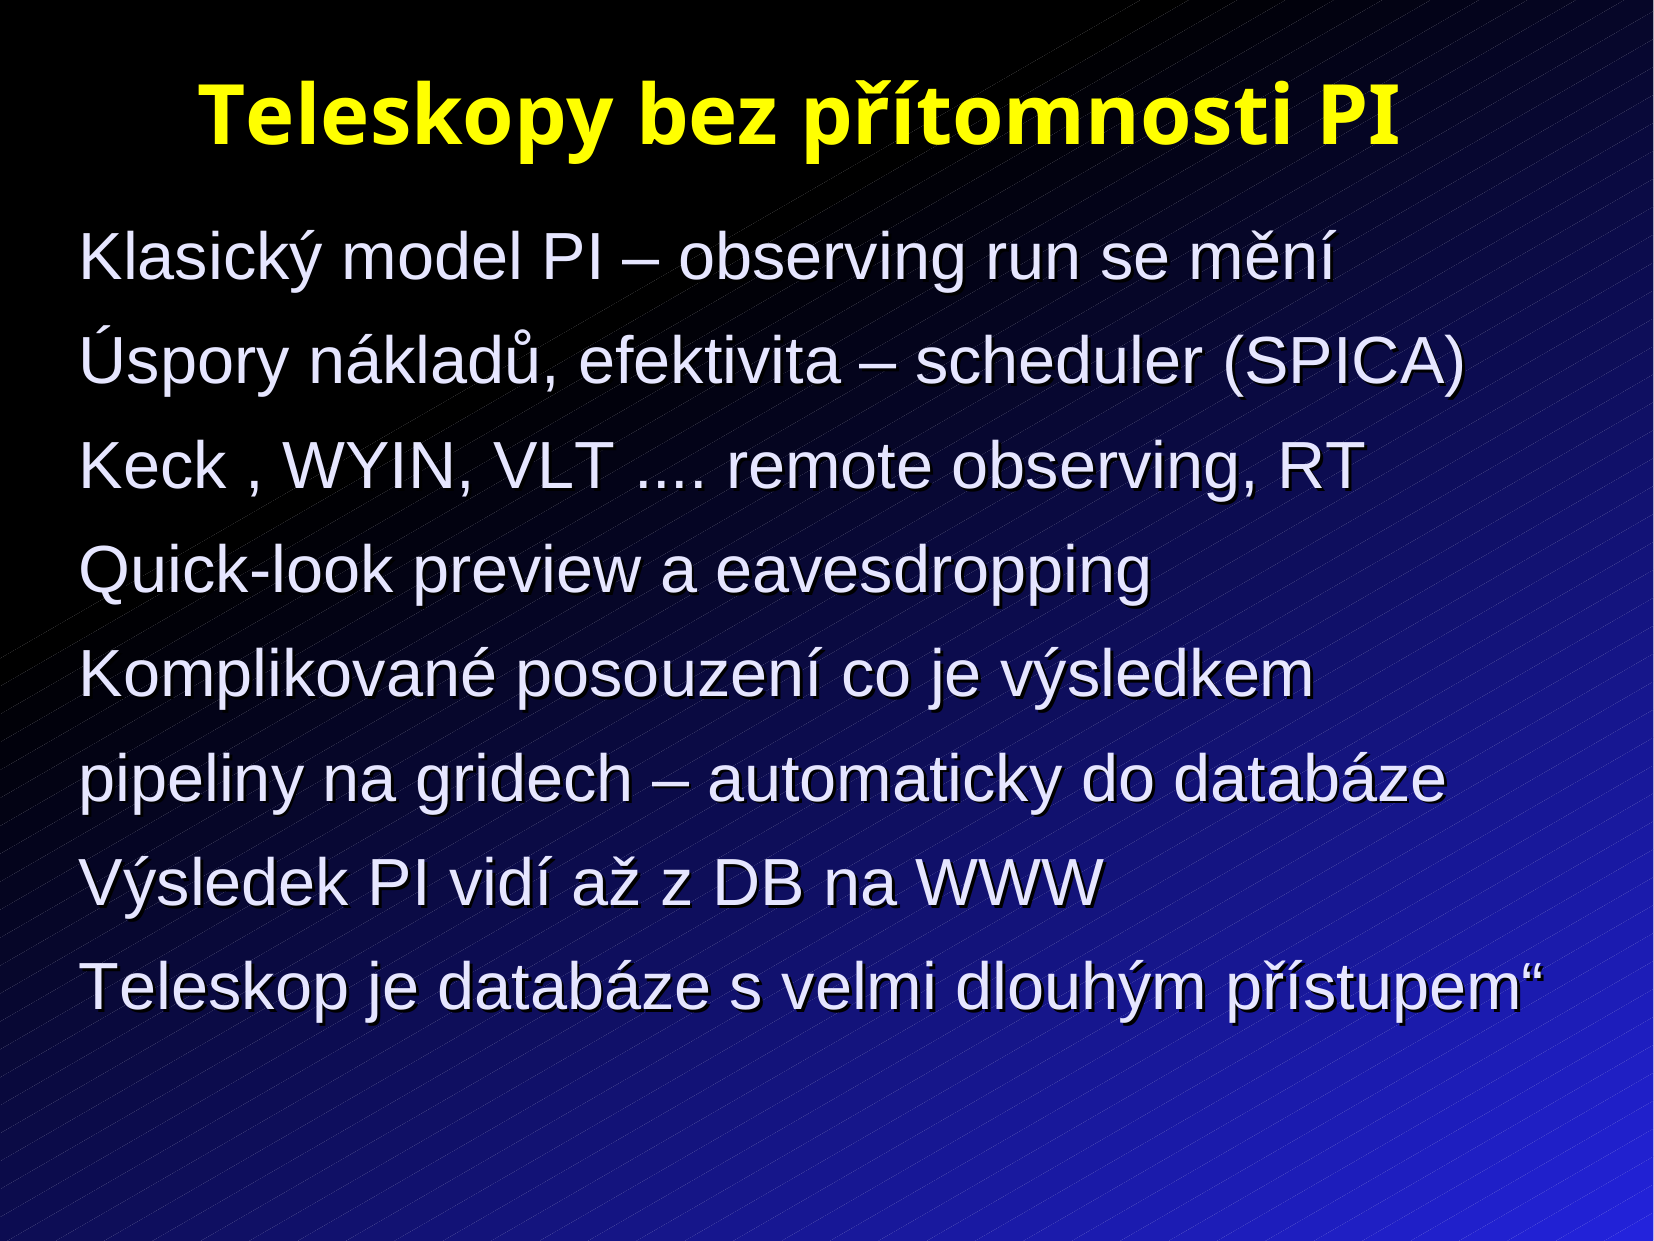

# Teleskopy bez přítomnosti PI
Klasický model PI – observing run se mění
Úspory nákladů, efektivita – scheduler (SPICA)
Keck , WYIN, VLT .... remote observing, RT
Quick-look preview a eavesdropping
Komplikované posouzení co je výsledkem
pipeliny na gridech – automaticky do databáze
Výsledek PI vidí až z DB na WWW
Teleskop je databáze s velmi dlouhým přístupem“